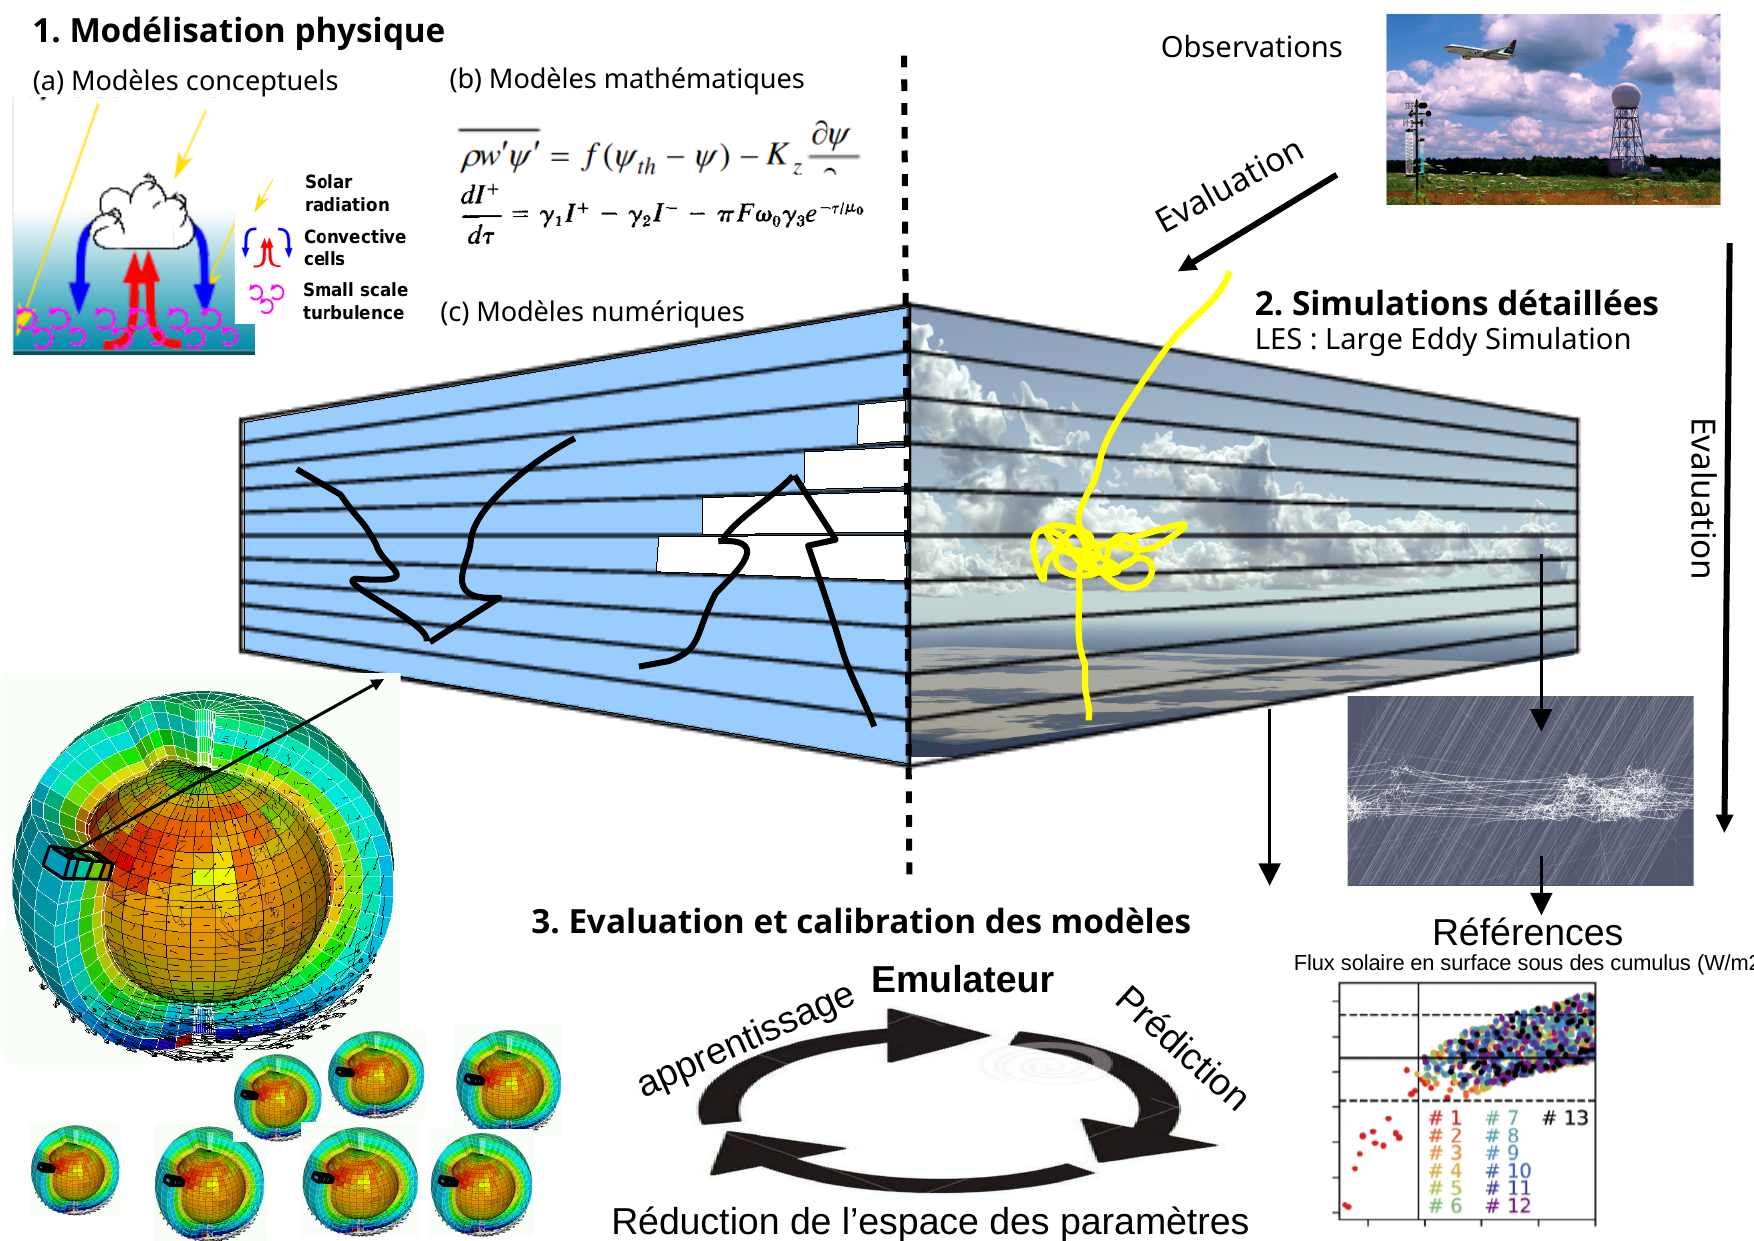

1. Modélisation physique
Observations
(b) Modèles mathématiques
(a) Modèles conceptuels
Evaluation
2. Simulations détaillées
LES : Large Eddy Simulation
(c) Modèles numériques
Evaluation
(b) Rayonnement 3D Monte Carlo
3. Evaluation et calibration des modèles
Références
Flux solaire en surface sous des cumulus (W/m2)
Emulateur
apprentissage
Prédiction
Réduction de l’espace des paramètres